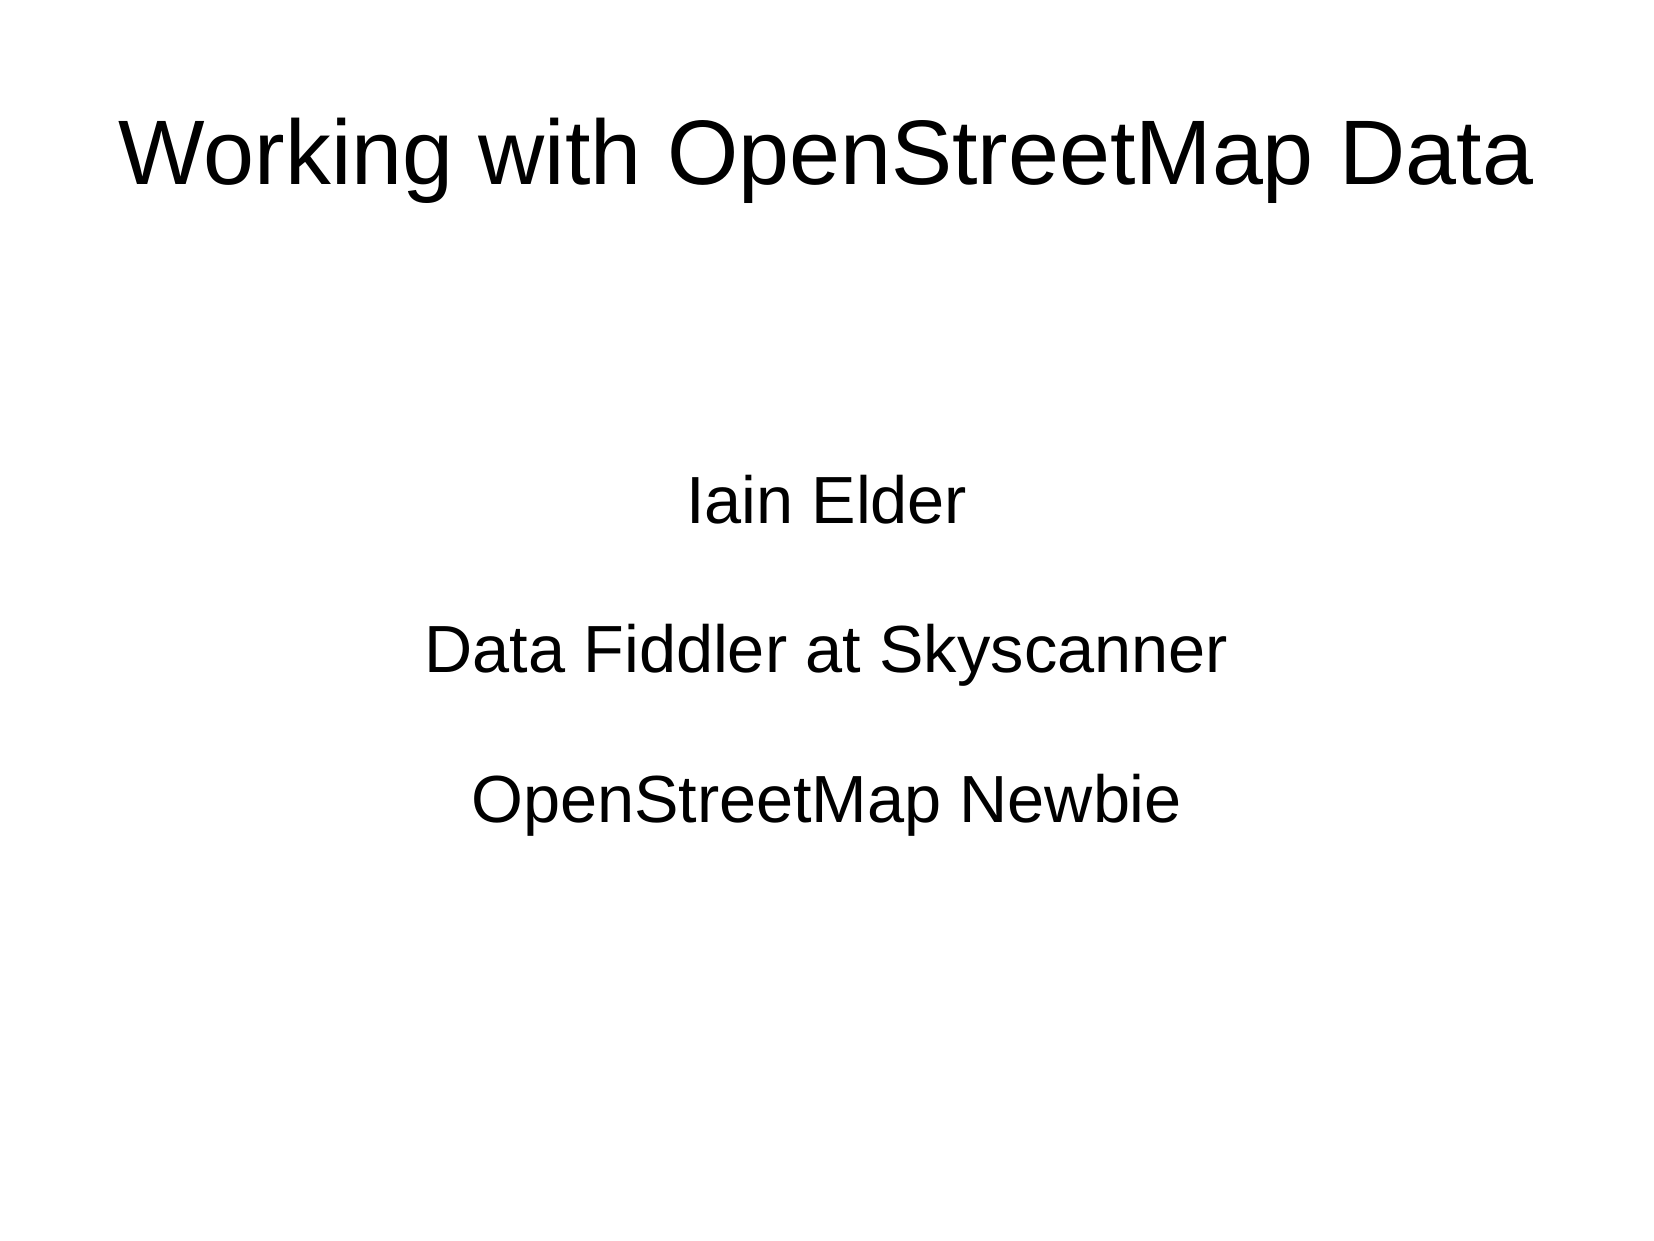

# Working with OpenStreetMap Data
Iain Elder
Data Fiddler at Skyscanner
OpenStreetMap Newbie